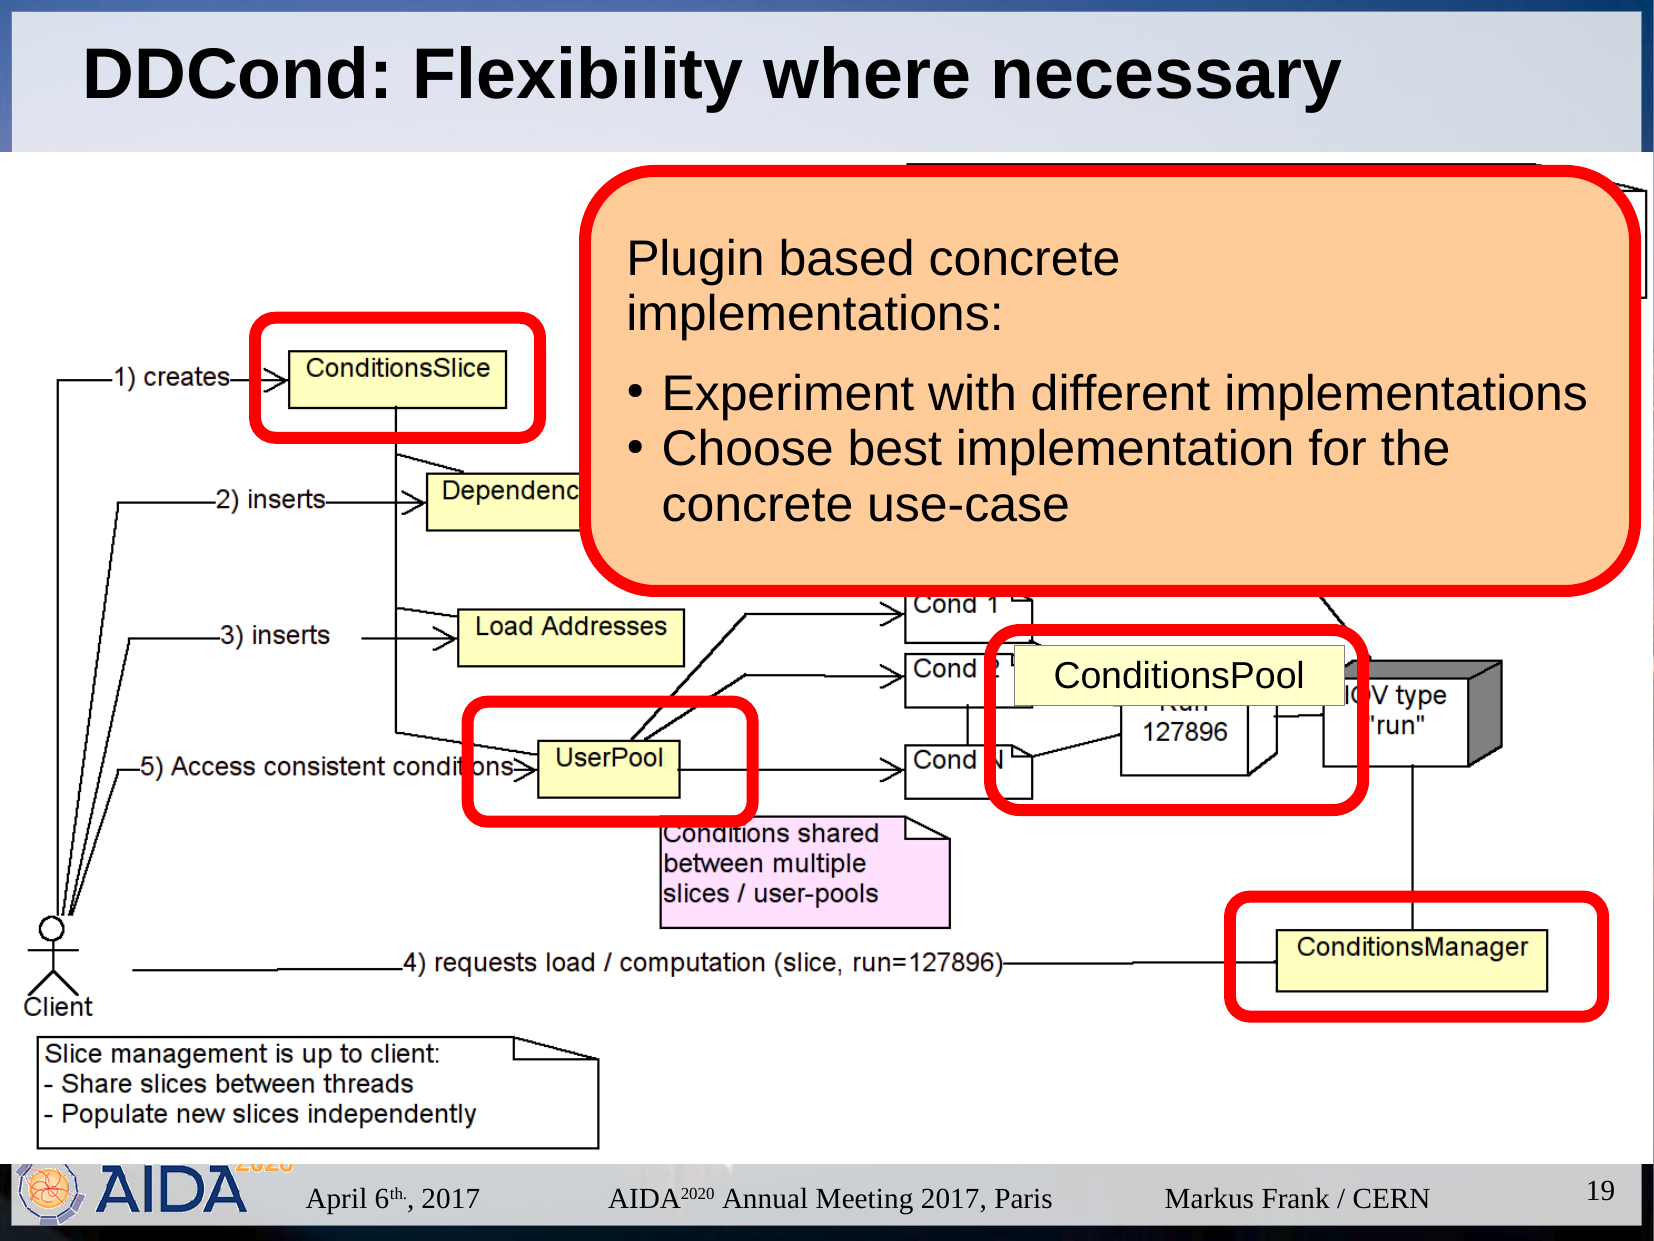

# DDCond: Flexibility where necessary
Plugin based concrete
implementations:
Experiment with different implementations
Choose best implementation for the
concrete use-case
ConditionsPool
19
February, 4th. 2014
CLIC Workshop at CERN, Markus Frank / CERN